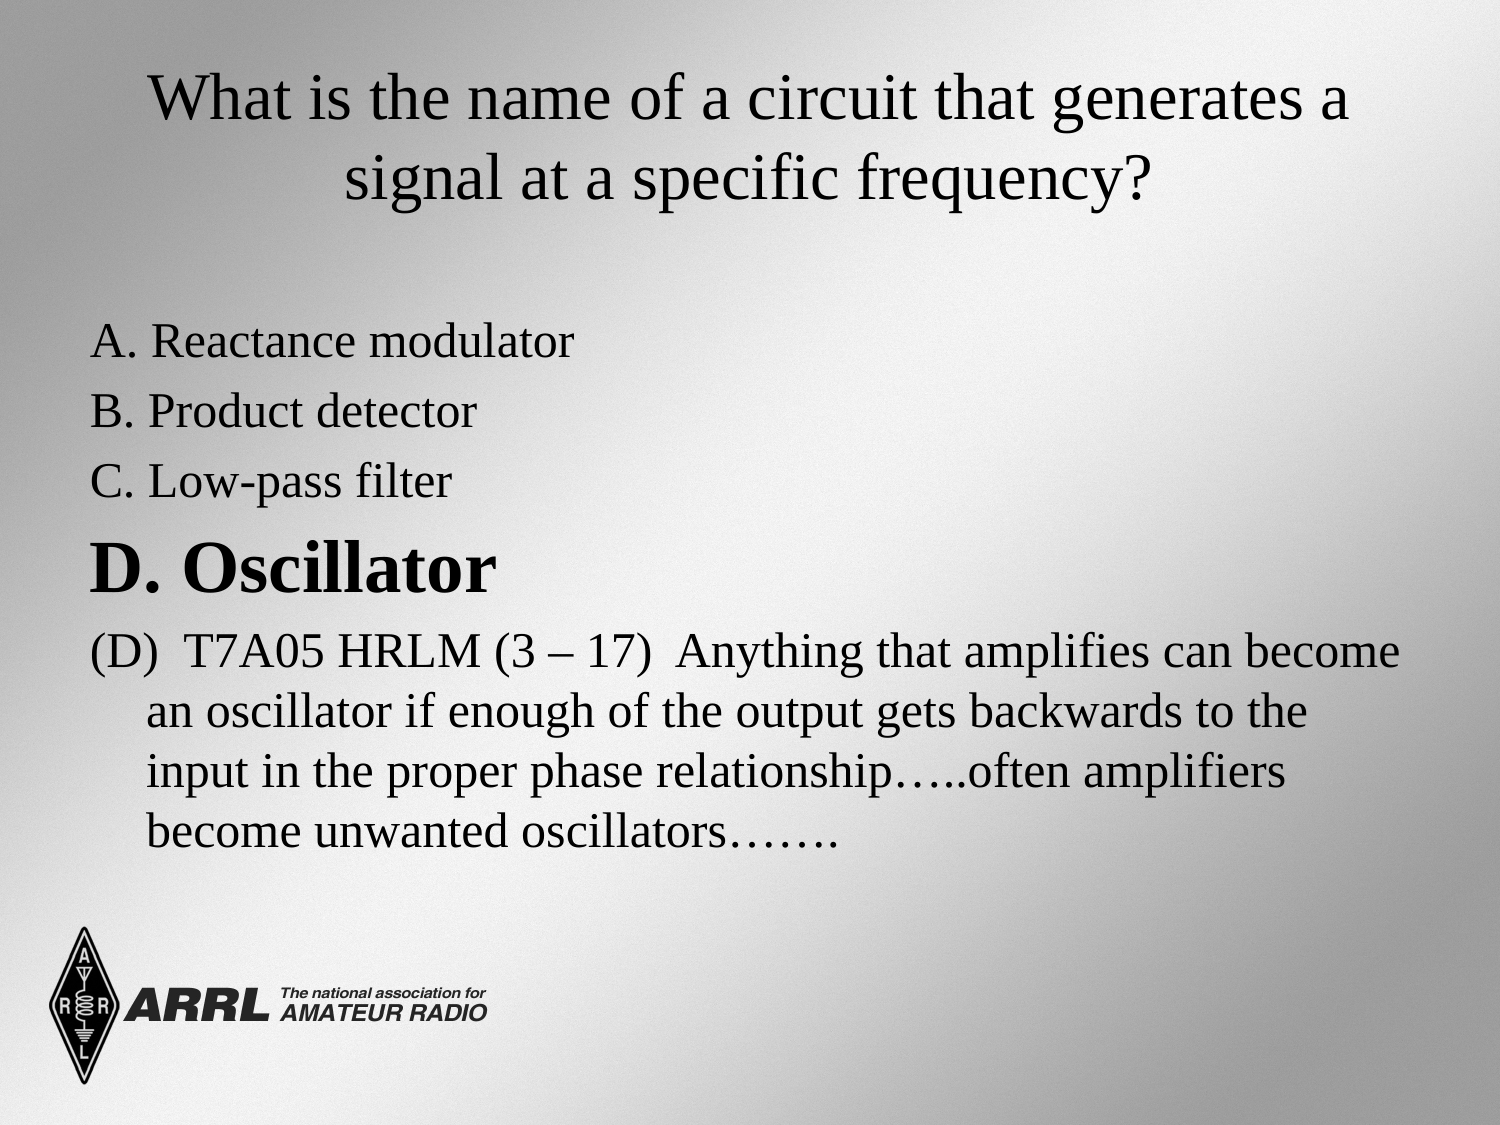

# What is the name of a circuit that generates a signal at a specific frequency?
A. Reactance modulator
B. Product detector
C. Low-pass filter
D. Oscillator
(D) T7A05 HRLM (3 – 17) Anything that amplifies can become an oscillator if enough of the output gets backwards to the input in the proper phase relationship…..often amplifiers become unwanted oscillators…….